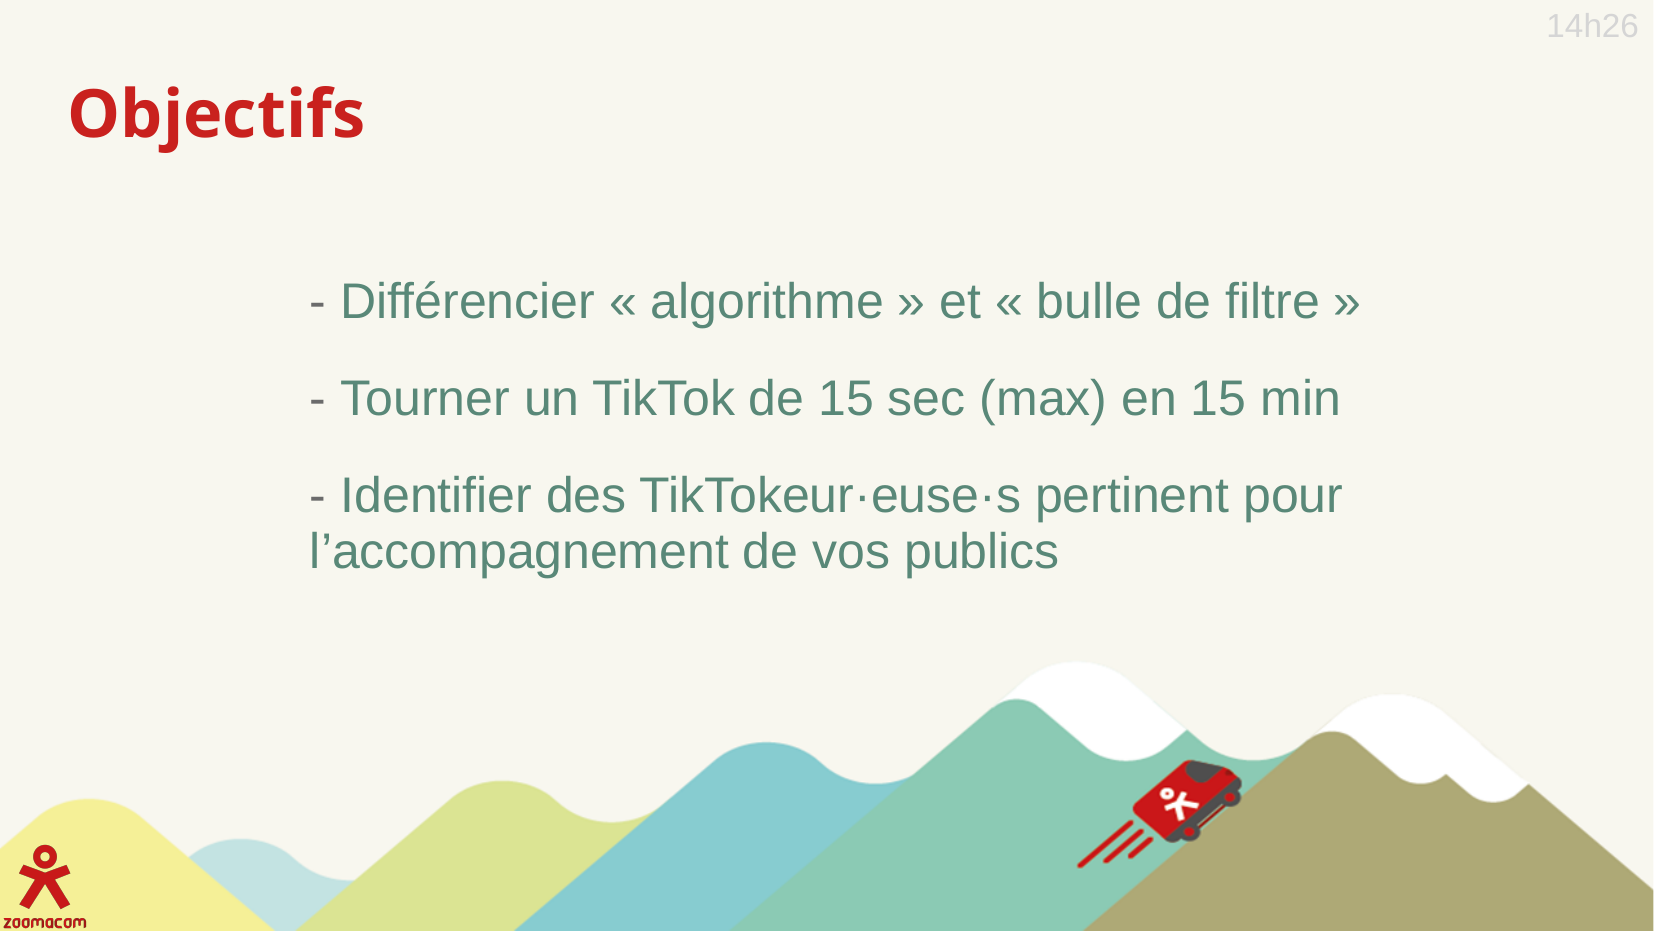

14h26
Objectifs
- Différencier « algorithme » et « bulle de filtre »
- Tourner un TikTok de 15 sec (max) en 15 min
- Identifier des TikTokeur·euse·s pertinent pour l’accompagnement de vos publics